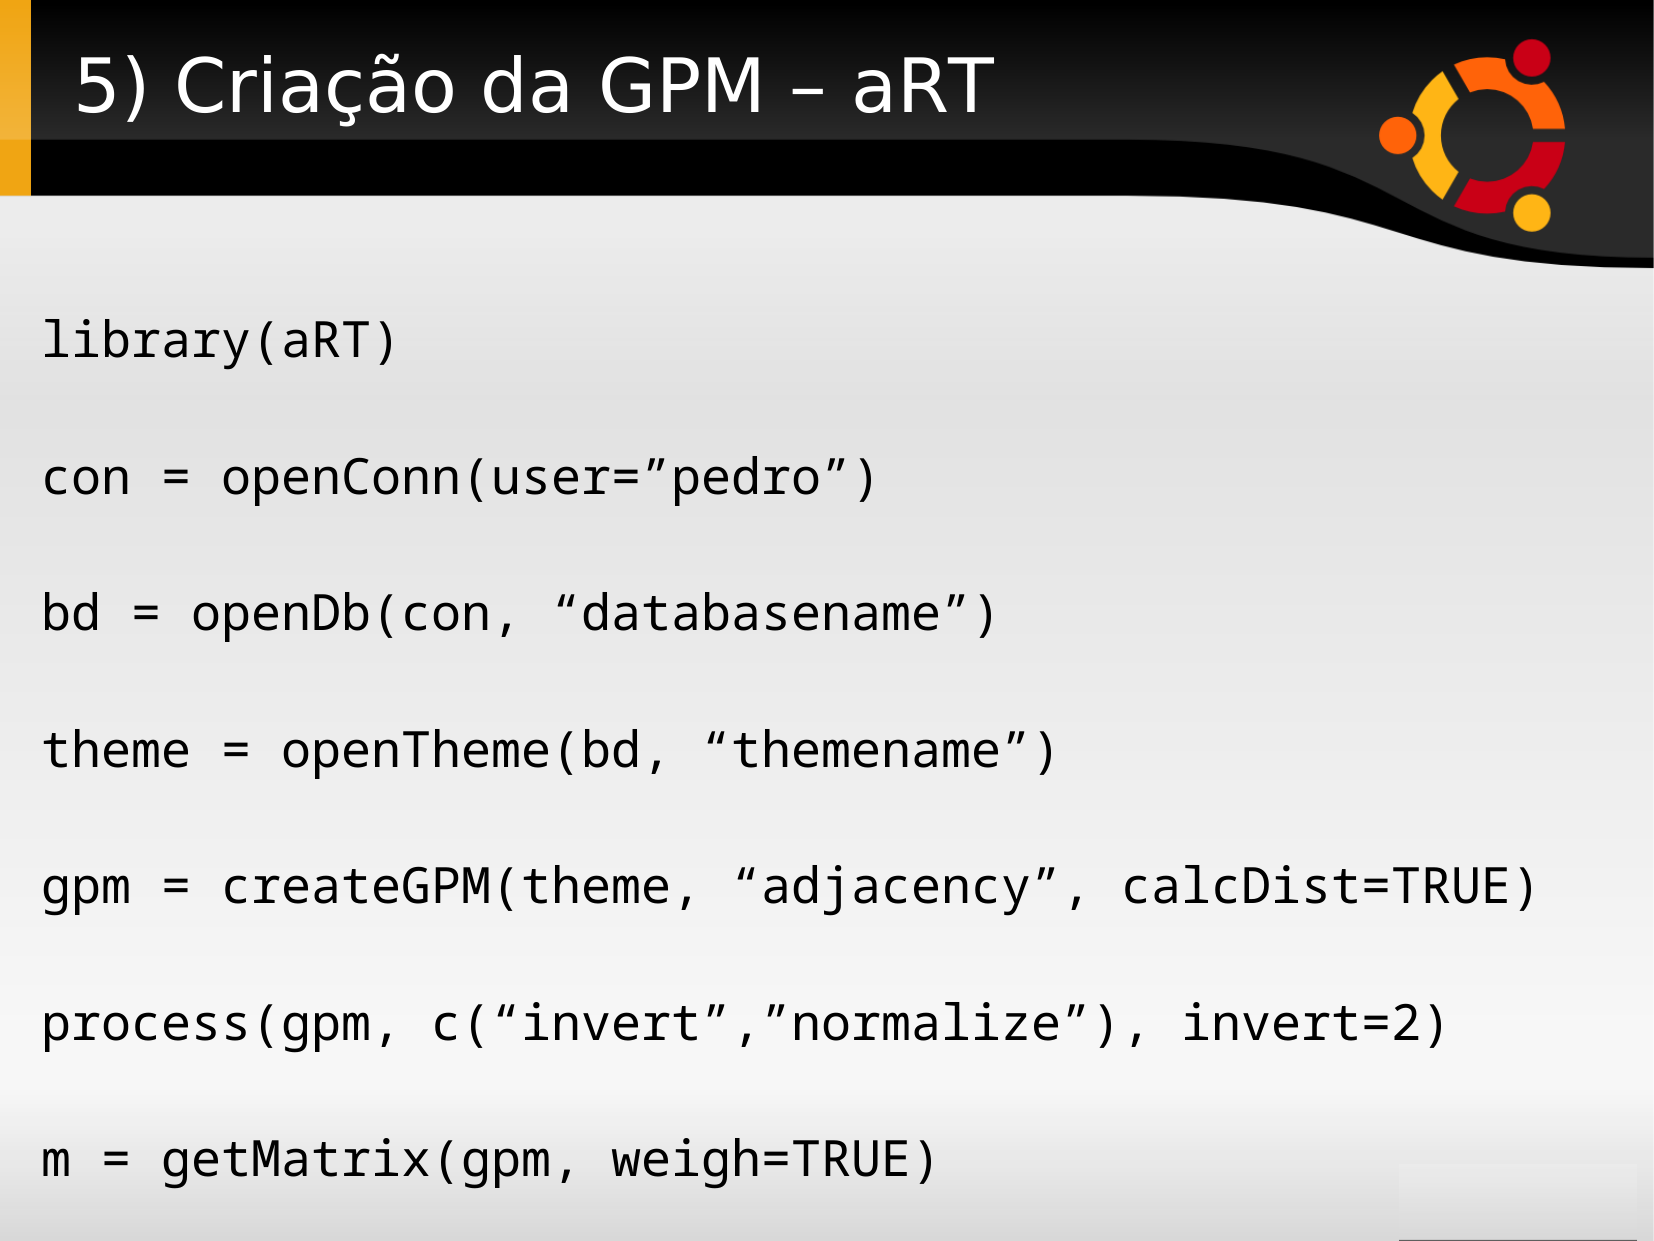

5) Criação da GPM – aRT
library(aRT)
con = openConn(user=”pedro”)
bd = openDb(con, “databasename”)
theme = openTheme(bd, “themename”)
gpm = createGPM(theme, “adjacency”, calcDist=TRUE)
process(gpm, c(“invert”,”normalize”), invert=2)
m = getMatrix(gpm, weigh=TRUE)